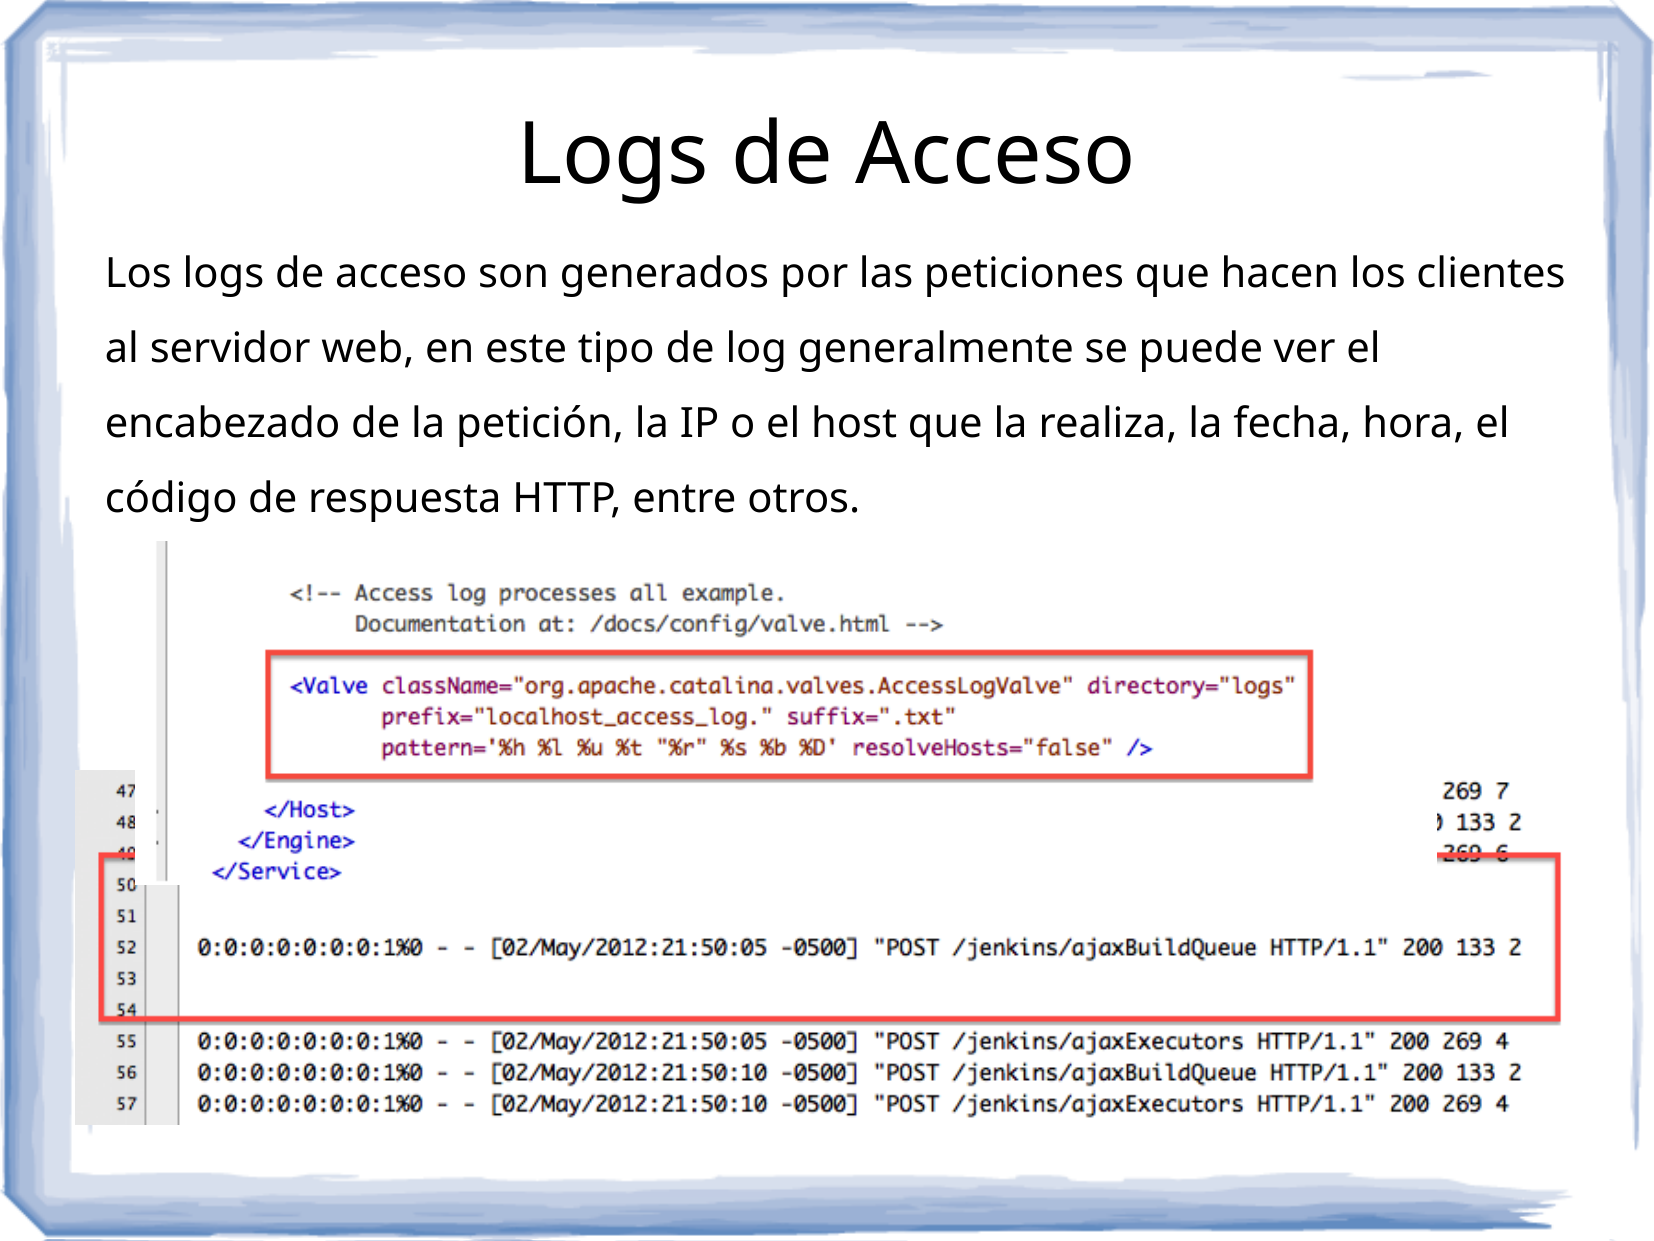

# Logs de Acceso
Los logs de acceso son generados por las peticiones que hacen los clientes al servidor web, en este tipo de log generalmente se puede ver el encabezado de la petición, la IP o el host que la realiza, la fecha, hora, el código de respuesta HTTP, entre otros.